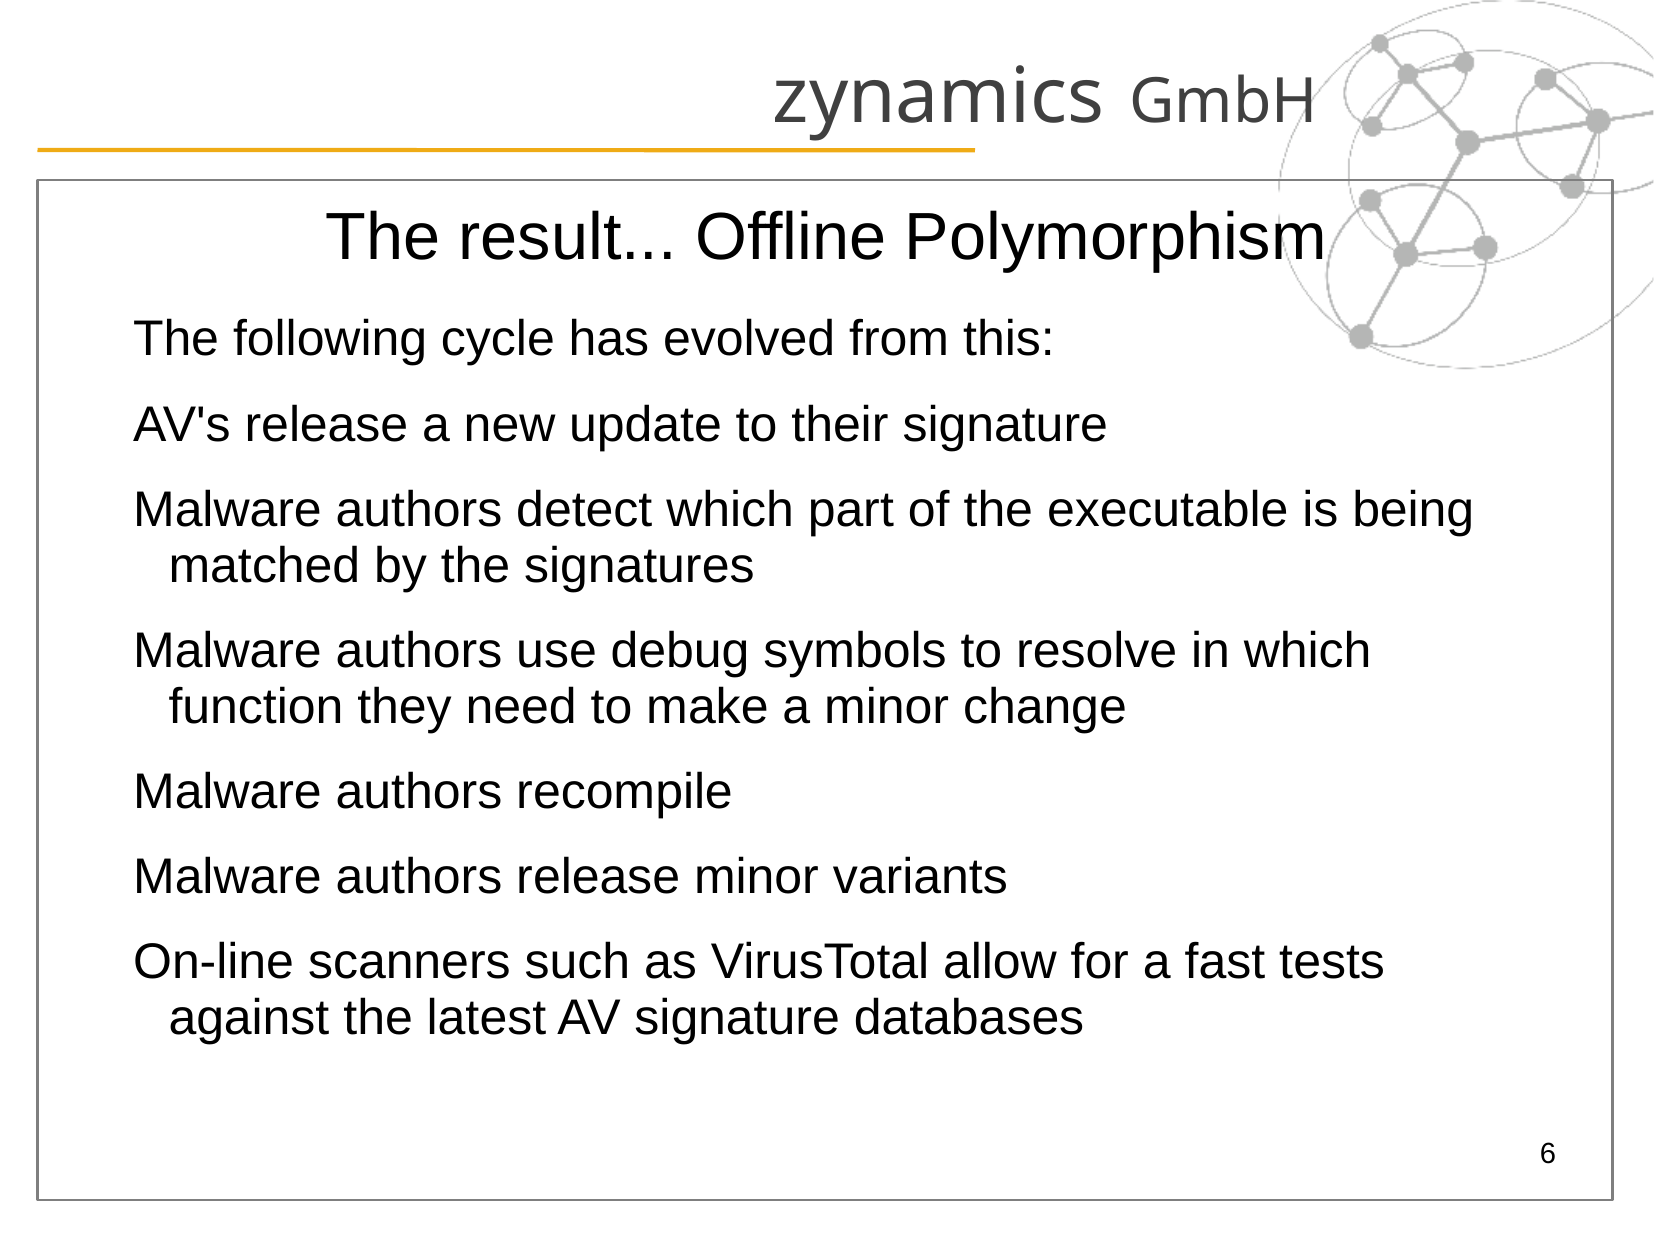

zynamics GmbH
# The result... Offline Polymorphism
The following cycle has evolved from this:
AV's release a new update to their signature
Malware authors detect which part of the executable is being matched by the signatures
Malware authors use debug symbols to resolve in which function they need to make a minor change
Malware authors recompile
Malware authors release minor variants
On-line scanners such as VirusTotal allow for a fast tests against the latest AV signature databases